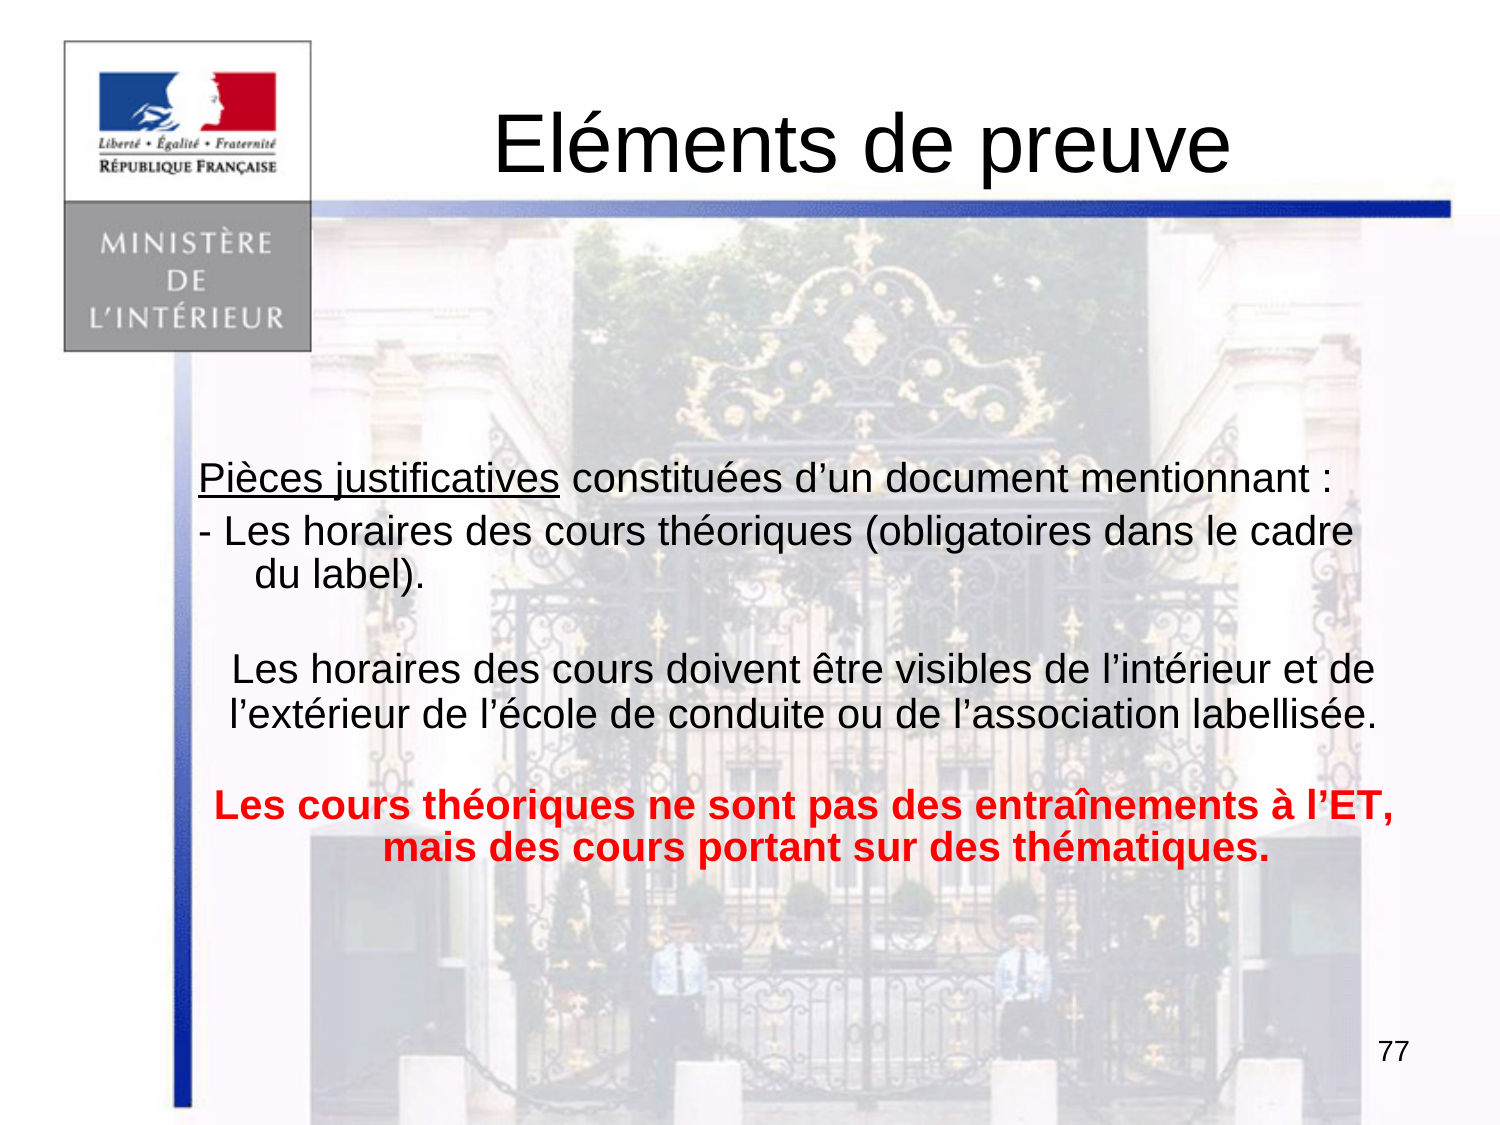

# Eléments de preuve
Pièces justificatives constituées d’un document mentionnant :
- Les horaires des cours théoriques (obligatoires dans le cadre du label).
Les horaires des cours doivent être visibles de l’intérieur et de
l’extérieur de l’école de conduite ou de l’association labellisée.
Les cours théoriques ne sont pas des entraînements à l’ET, mais des cours portant sur des thématiques.